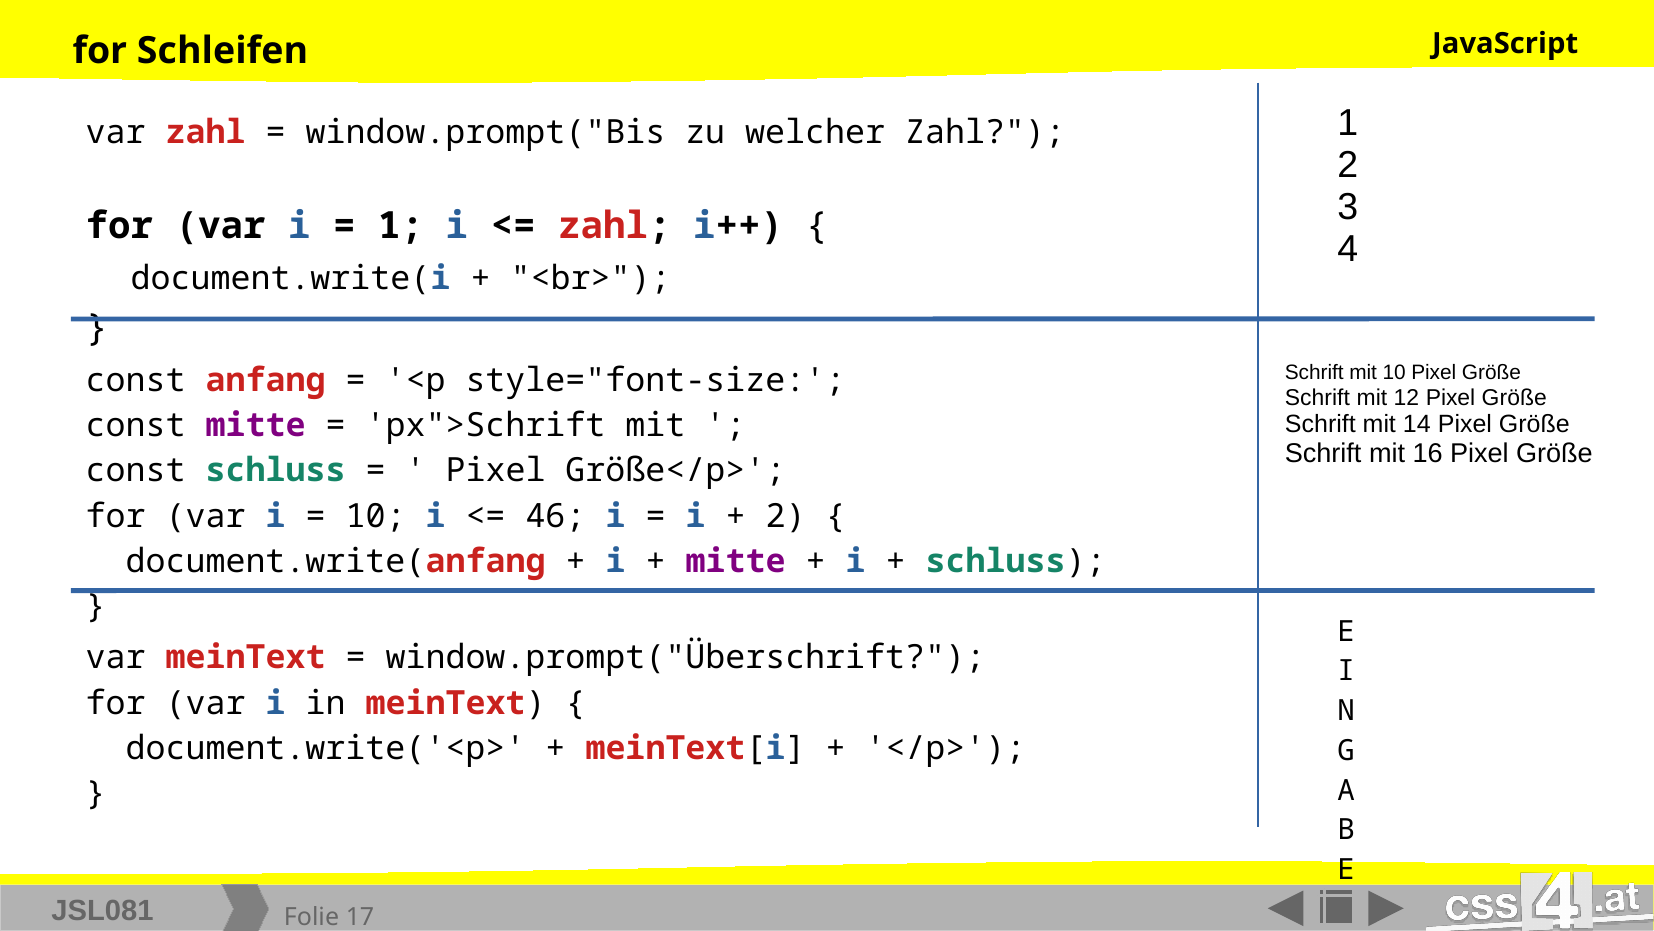

JavaScript
for Schleifen
1
2
3
4
var zahl = window.prompt("Bis zu welcher Zahl?");
for (var i = 1; i <= zahl; i++) {
 document.write(i + "<br>");
}
const anfang = '<p style="font-size:';
const mitte = 'px">Schrift mit ';
const schluss = ' Pixel Größe</p>';
for (var i = 10; i <= 46; i = i + 2) {
 document.write(anfang + i + mitte + i + schluss);
}
Schrift mit 10 Pixel Größe
Schrift mit 12 Pixel Größe
Schrift mit 14 Pixel Größe
Schrift mit 16 Pixel Größe
E
I
N
G
A
B
E
var meinText = window.prompt("Überschrift?");
for (var i in meinText) {
 document.write('<p>' + meinText[i] + '</p>');
}
JSL081
Folie